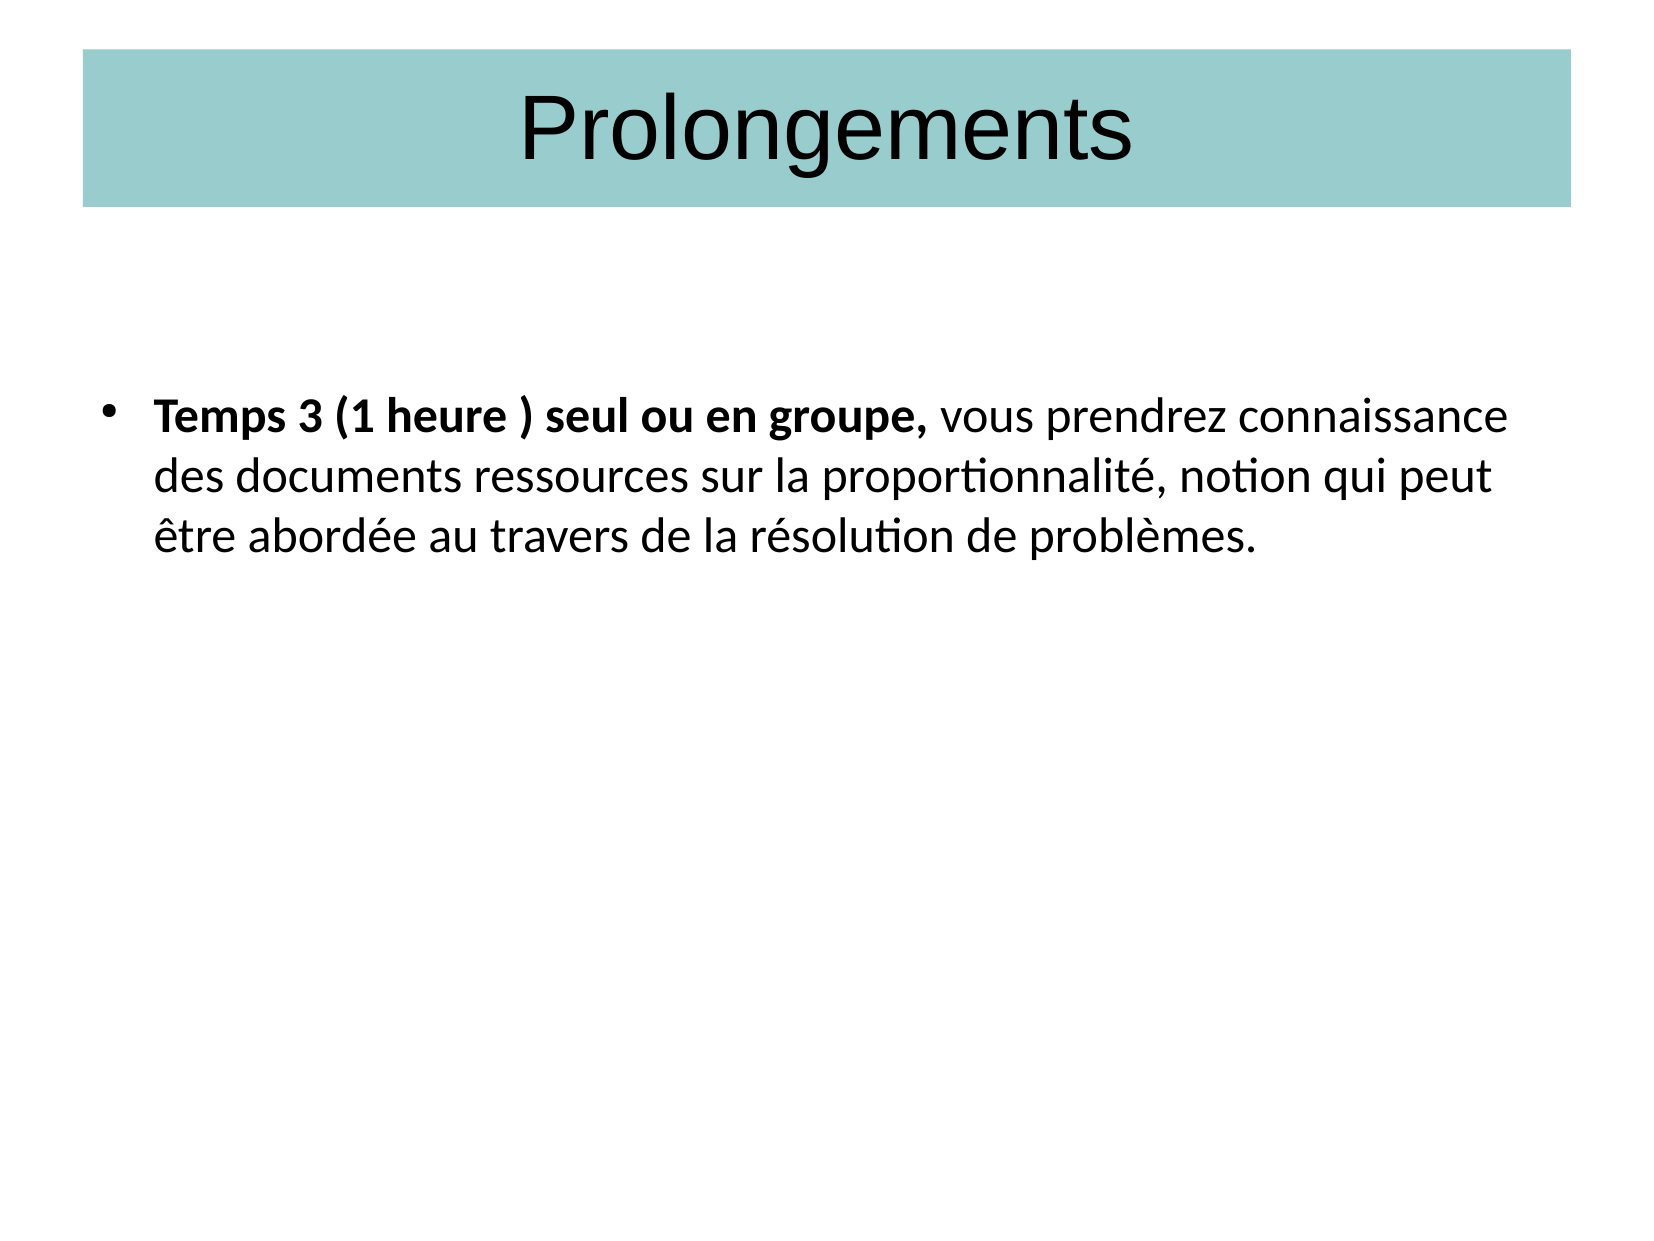

#
Prolongements
Temps 3 (1 heure ) seul ou en groupe, vous prendrez connaissance des documents ressources sur la proportionnalité, notion qui peut être abordée au travers de la résolution de problèmes.